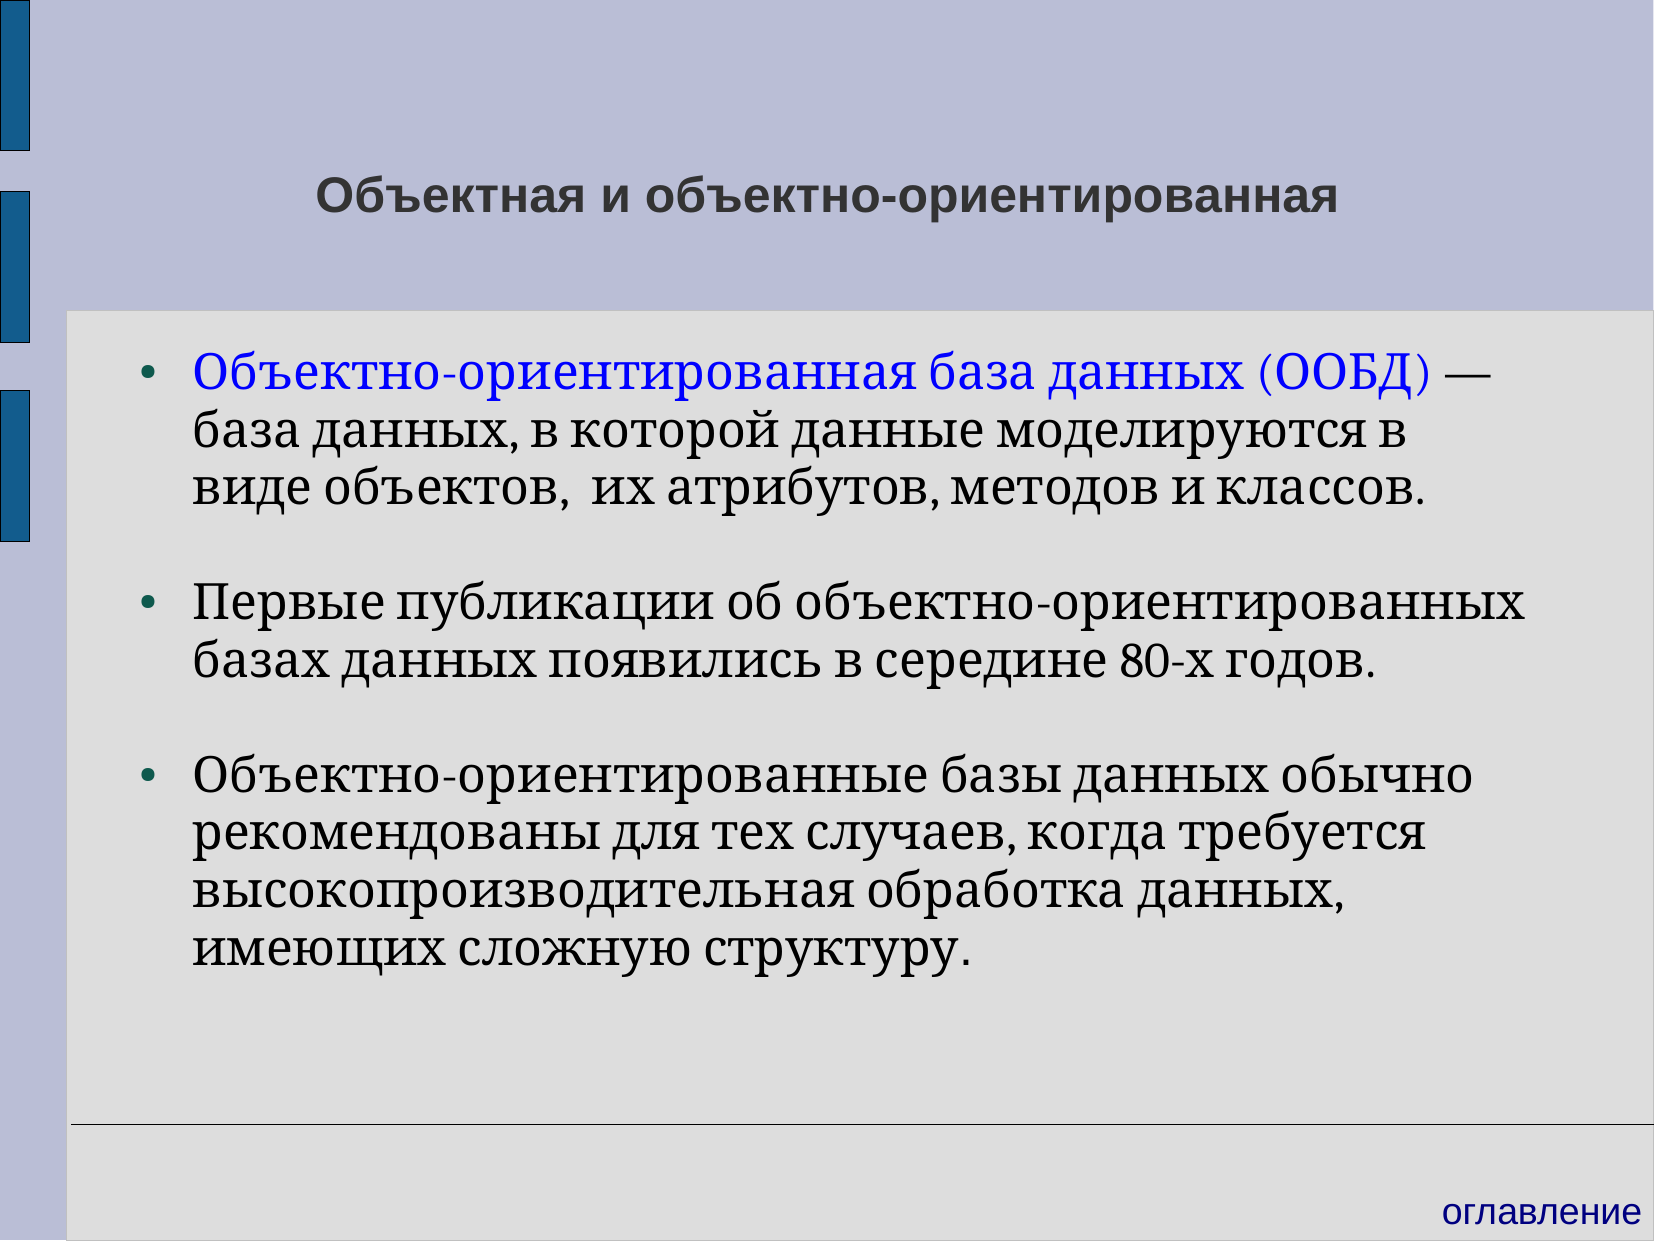

# Объектная и объектно-ориентированная
Объектно-ориентированная база данных (ООБД) — база данных, в которой данные моделируются в виде объектов, их атрибутов, методов и классов.
Первые публикации об объектно-ориентированных базах данных появились в середине 80-х годов.
Объектно-ориентированные базы данных обычно рекомендованы для тех случаев, когда требуется высокопроизводительная обработка данных, имеющих сложную структуру.
оглавление